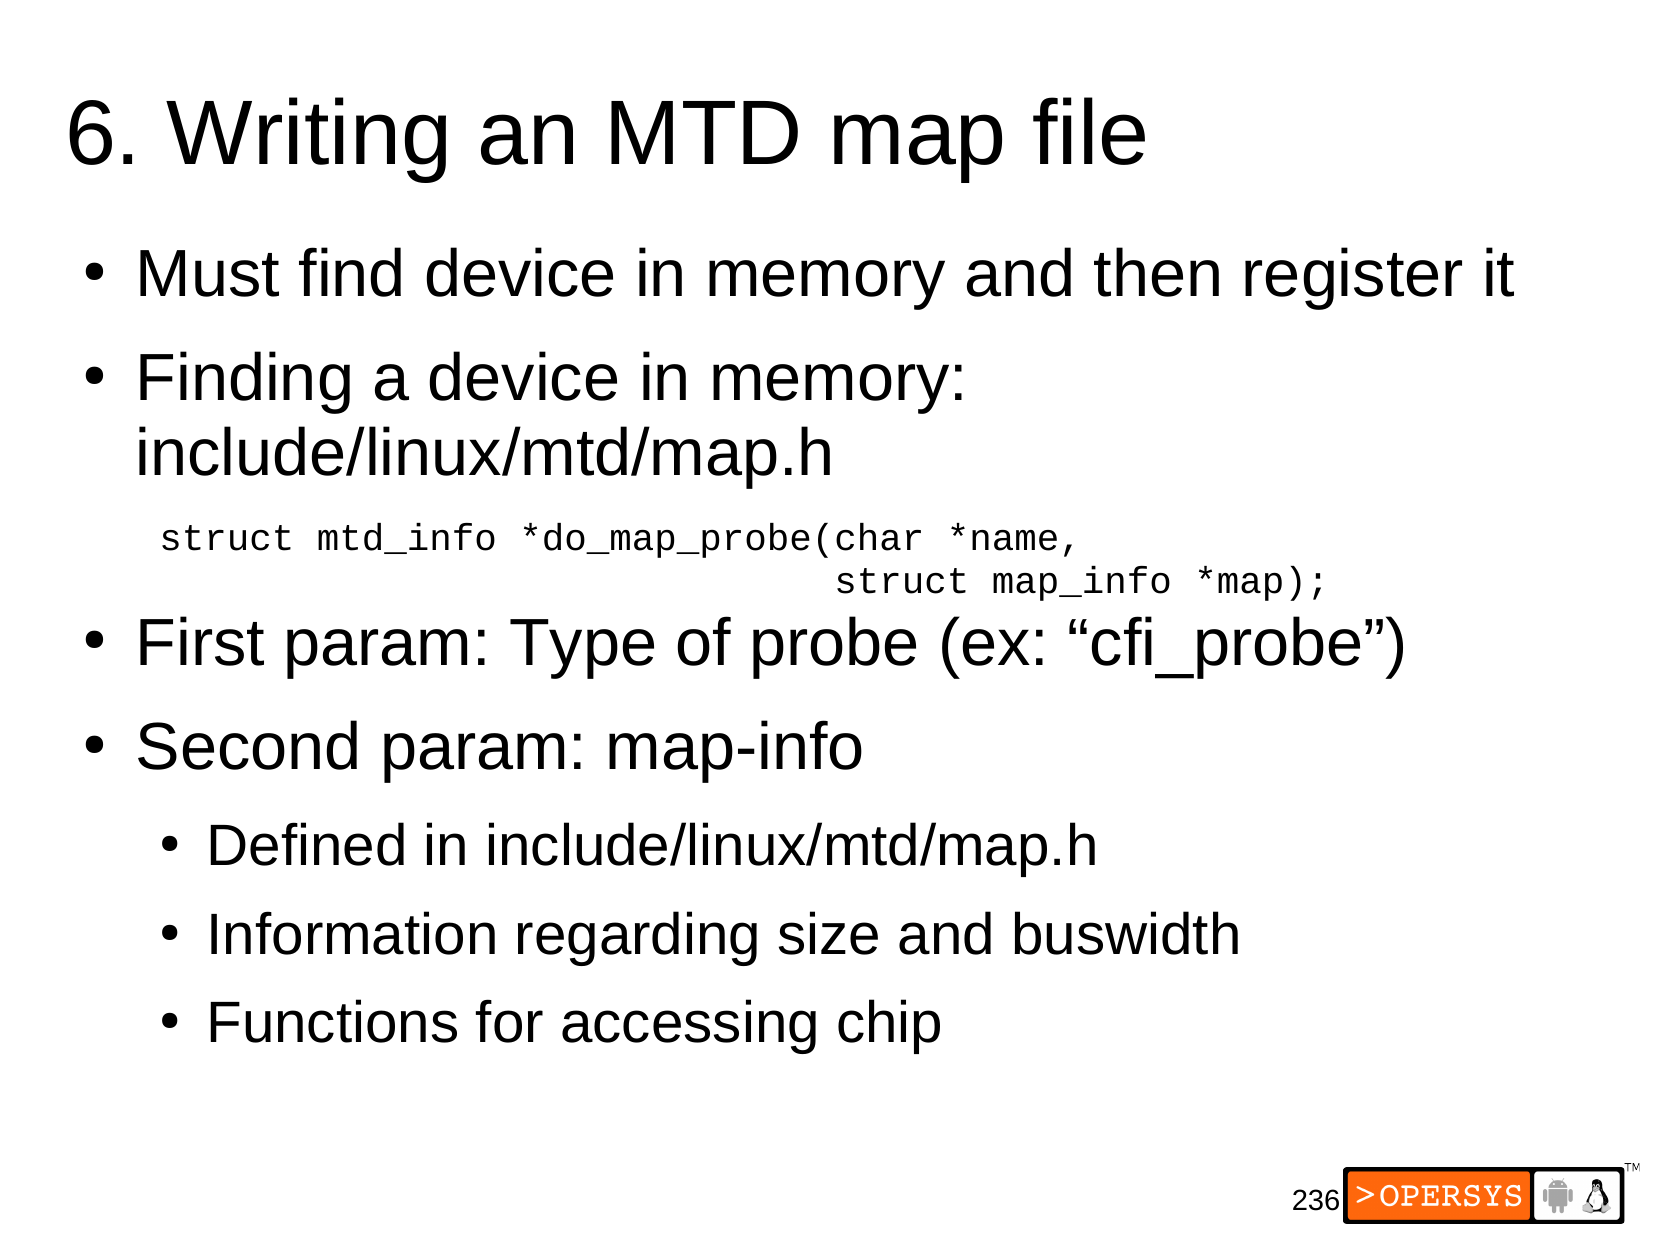

# 6. Writing an MTD map file
Must find device in memory and then register it
Finding a device in memory: include/linux/mtd/map.h
struct mtd_info *do_map_probe(char *name,
 struct map_info *map);
First param: Type of probe (ex: “cfi_probe”)
Second param: map-info
Defined in include/linux/mtd/map.h
Information regarding size and buswidth
Functions for accessing chip